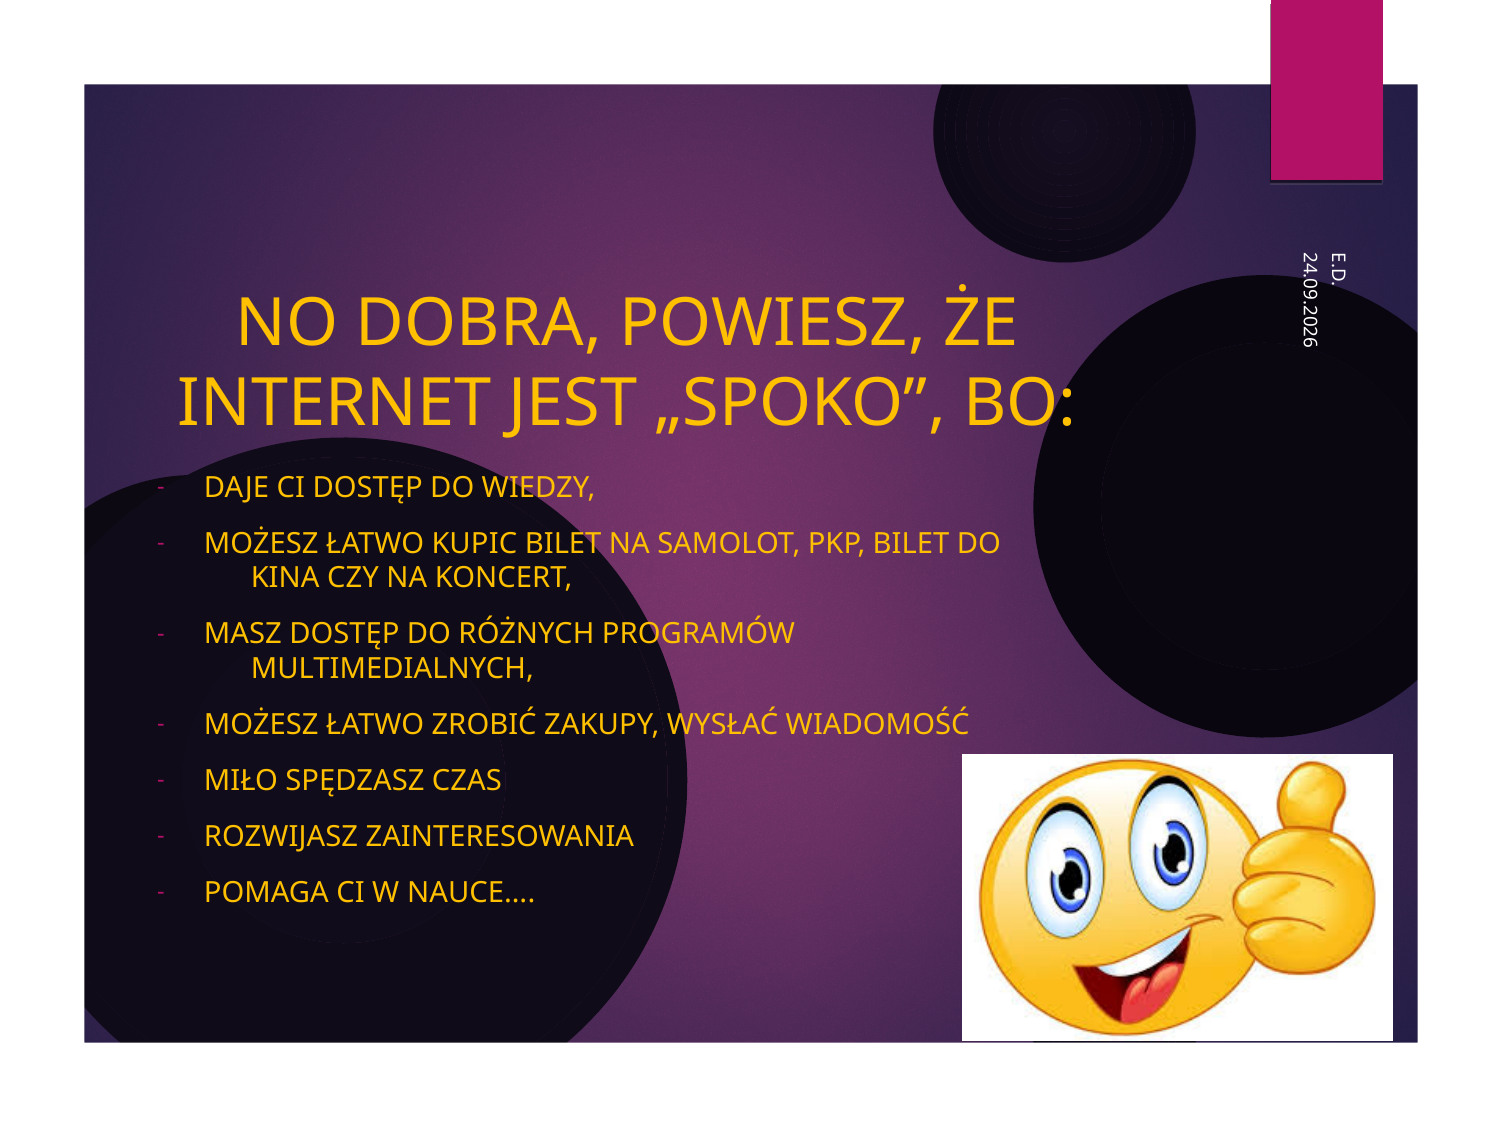

# NO DOBRA, POWIESZ, ŻE INTERNET JEST „SPOKO”, BO:
DAJE CI DOSTĘP DO WIEDZY,
MOŻESZ ŁATWO KUPIC BILET NA SAMOLOT, PKP, BILET DO KINA CZY NA KONCERT,
MASZ DOSTĘP DO RÓŻNYCH PROGRAMÓW MULTIMEDIALNYCH,
MOŻESZ ŁATWO ZROBIĆ ZAKUPY, WYSŁAĆ WIADOMOŚĆ
MIŁO SPĘDZASZ CZAS
ROZWIJASZ ZAINTERESOWANIA
POMAGA CI W NAUCE….
E.D.